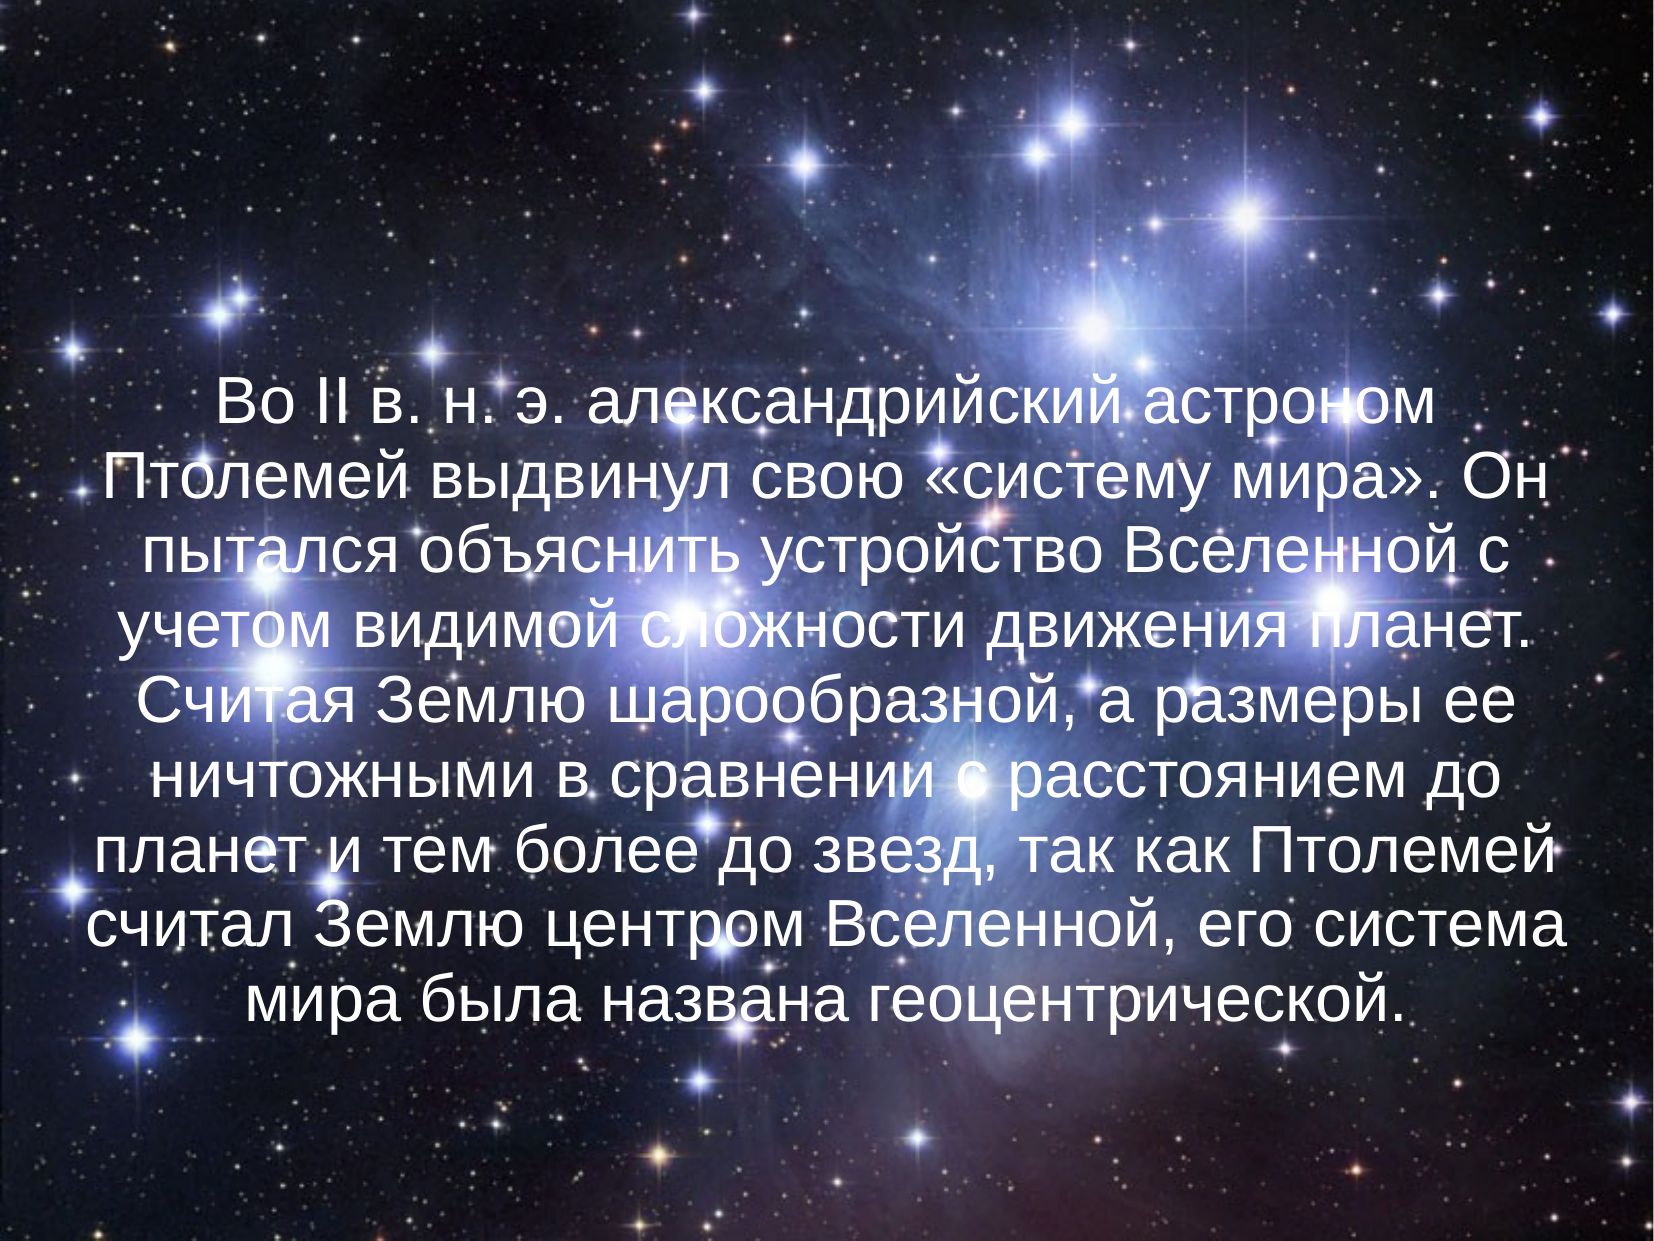

# Во II в. н. э. александрийский астроном Птолемей выдвинул свою «систему мира». Он пытался объяснить устройство Вселенной с учетом видимой сложности движения планет. Считая Землю шарообразной, а размеры ее ничтожными в сравнении с расстоянием до планет и тем более до звезд, так как Птолемей считал Землю центром Вселенной, его система
мира была названа геоцентрической.